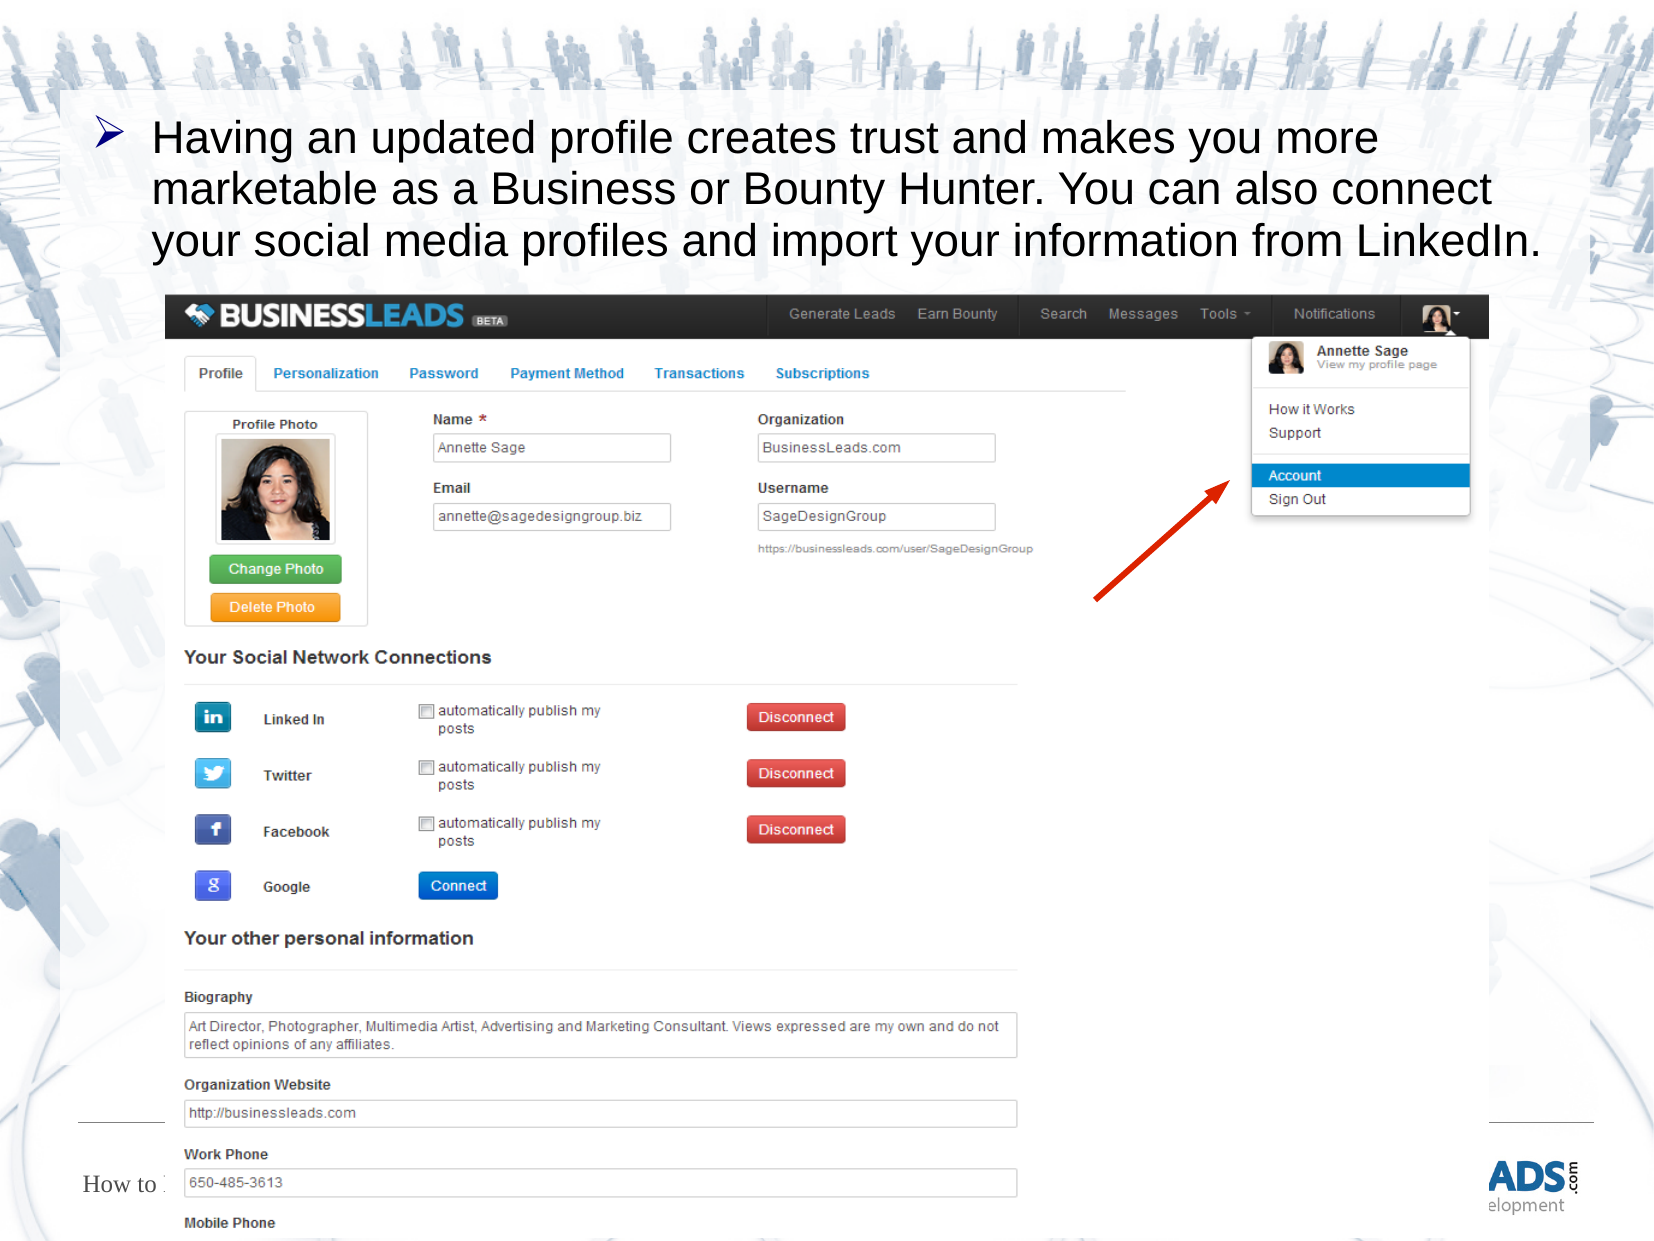

# Having an updated profile creates trust and makes you more marketable as a Business or Bounty Hunter. You can also connect your social media profiles and import your information from LinkedIn.